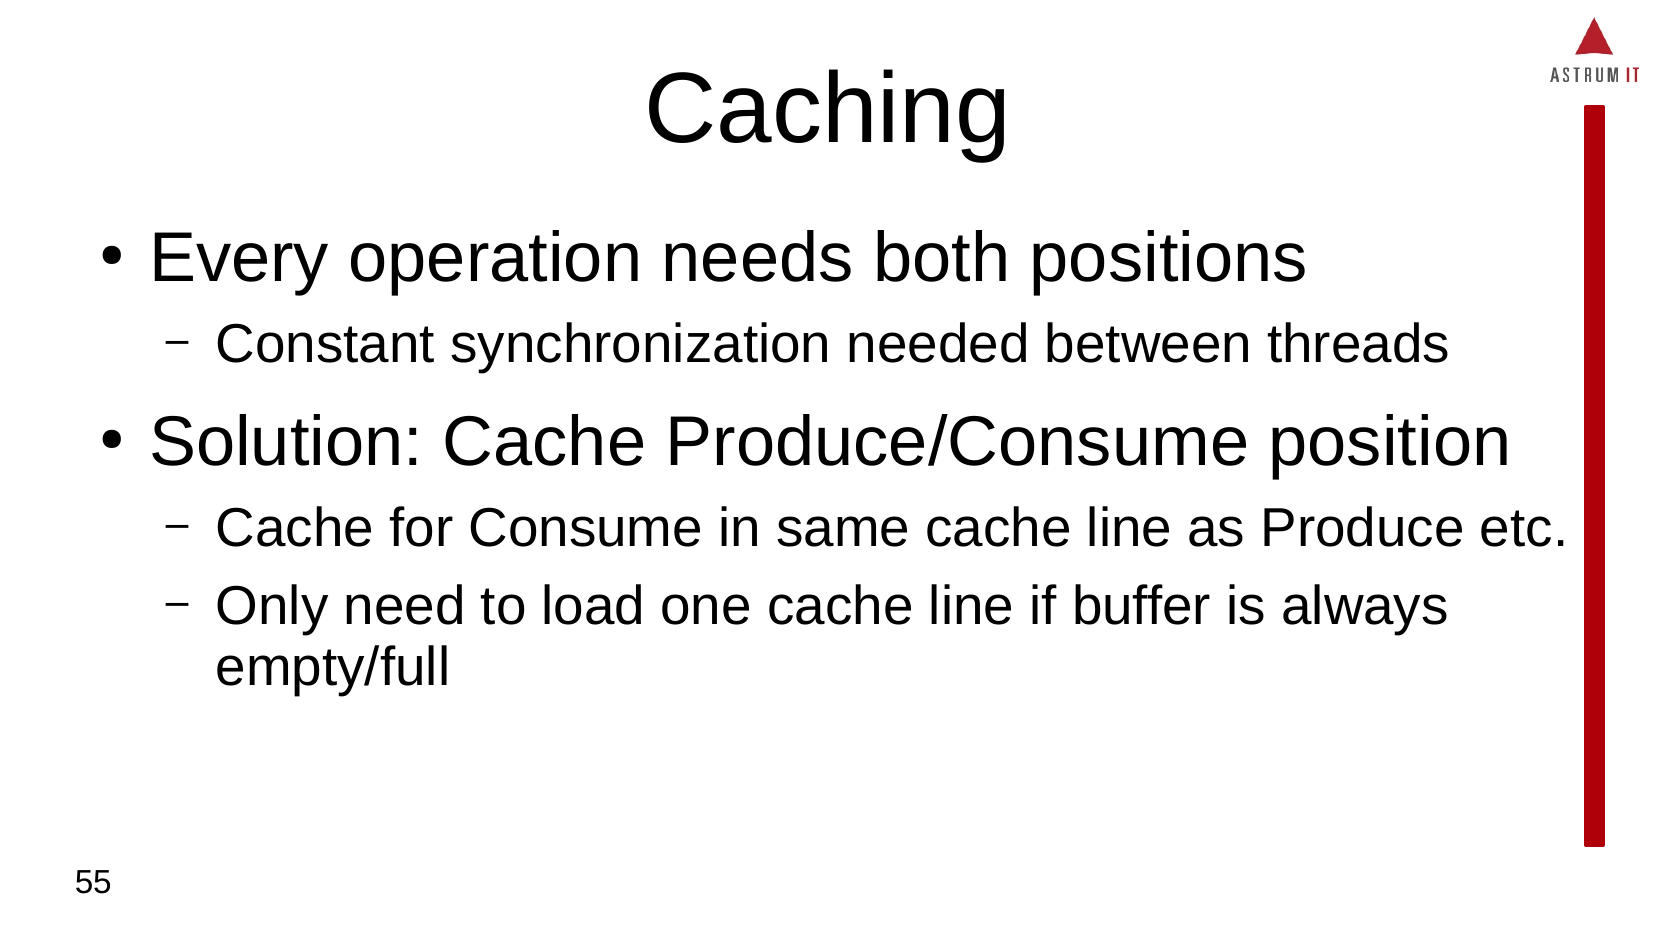

# Caching
Every operation needs both positions
Constant synchronization needed between threads
Solution: Cache Produce/Consume position
Cache for Consume in same cache line as Produce etc.
Only need to load one cache line if buffer is always empty/full